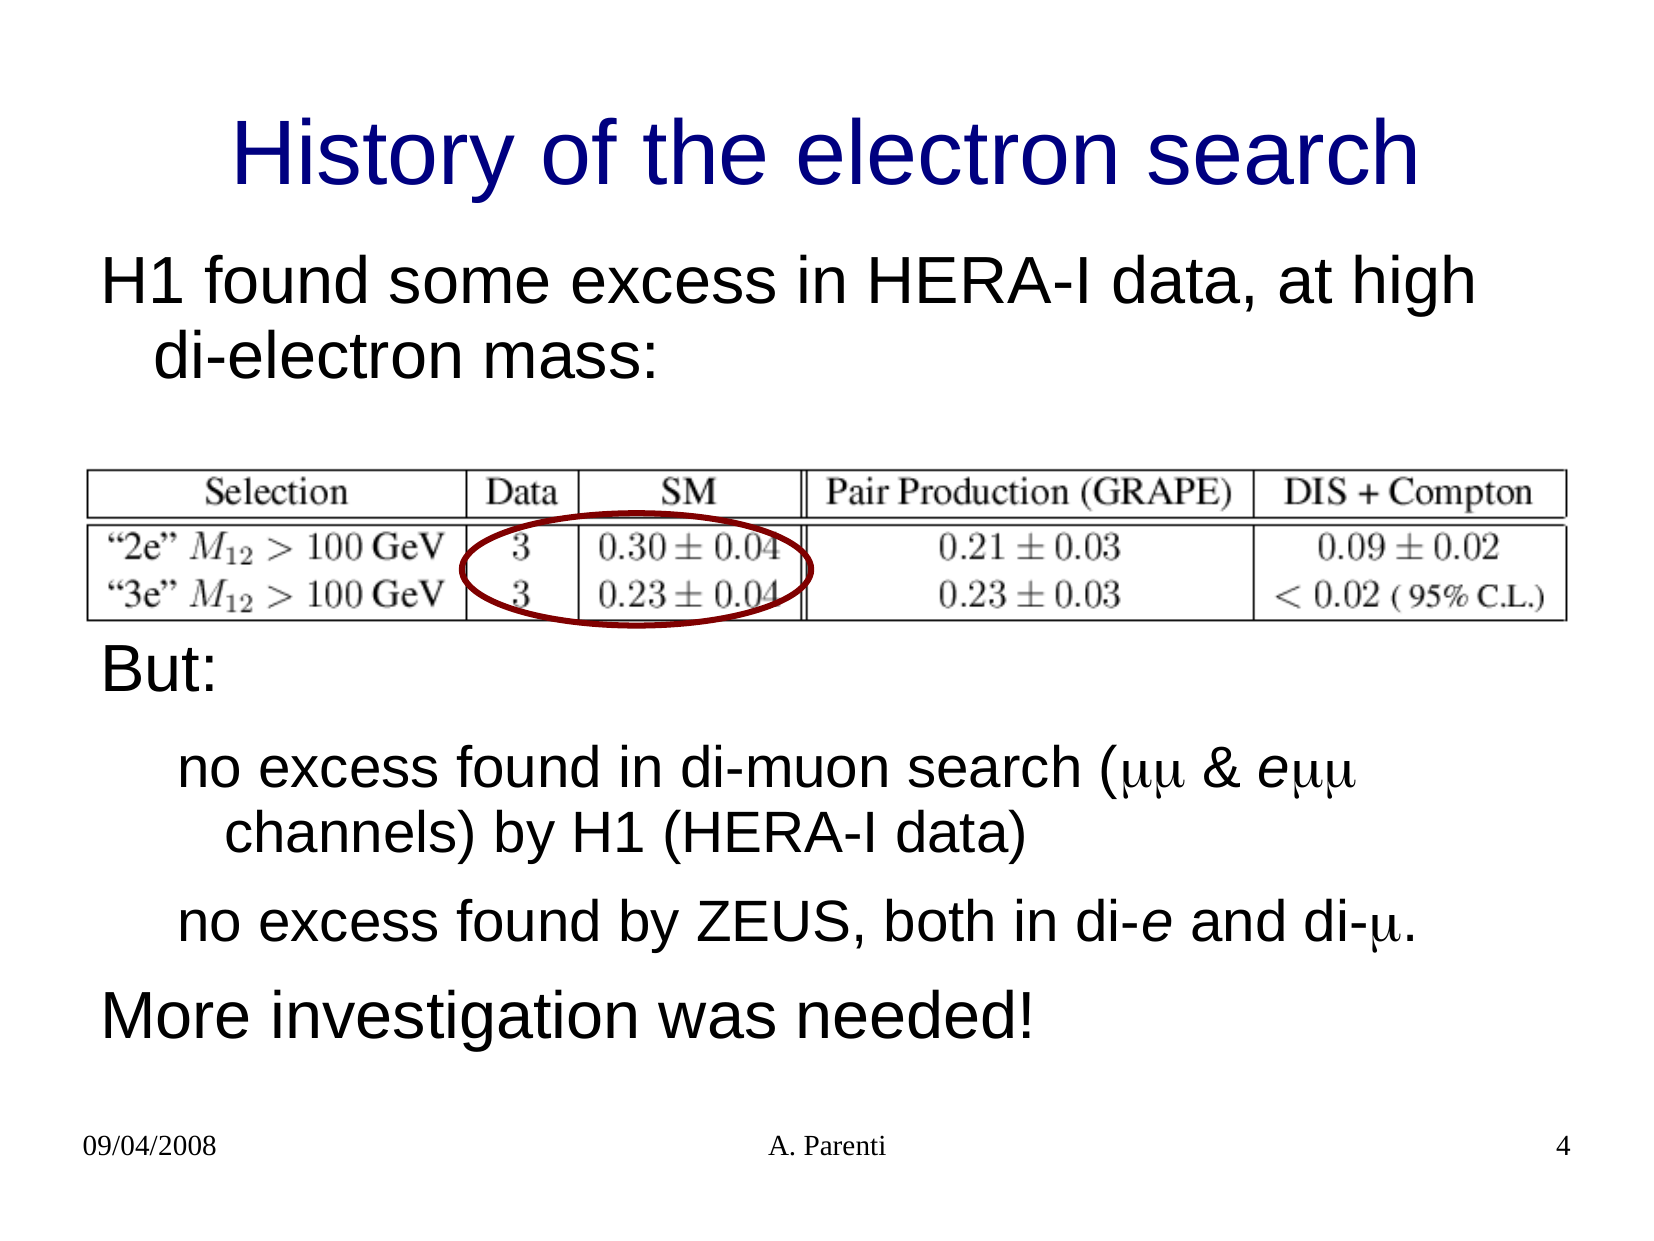

# History of the electron search
H1 found some excess in HERA-I data, at high di-electron mass:
But:
no excess found in di-muon search (mm & emm channels) by H1 (HERA-I data)
no excess found by ZEUS, both in di-e and di-m.
More investigation was needed!
09/04/2008
A. Parenti
4